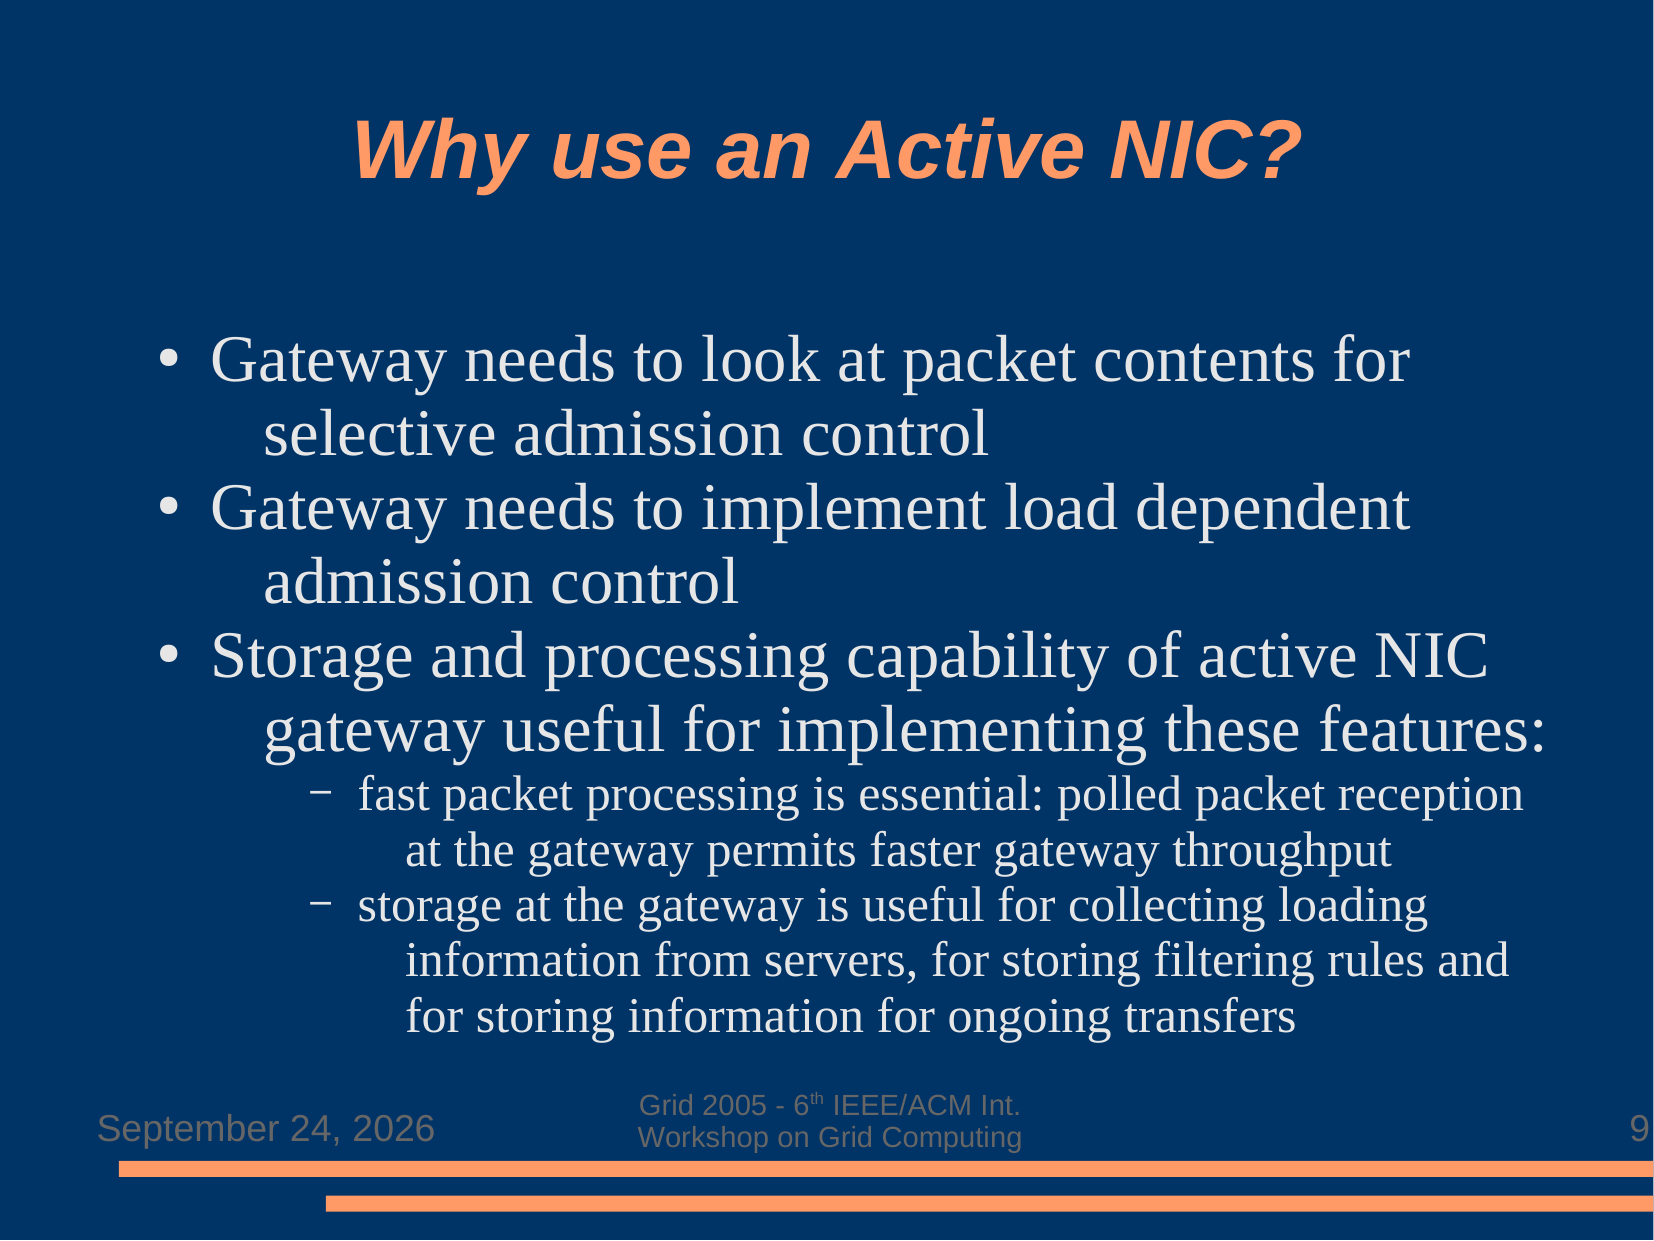

# Why use an Active NIC?
Gateway needs to look at packet contents for selective admission control
Gateway needs to implement load dependent admission control
Storage and processing capability of active NIC gateway useful for implementing these features:
fast packet processing is essential: polled packet reception at the gateway permits faster gateway throughput
storage at the gateway is useful for collecting loading information from servers, for storing filtering rules and for storing information for ongoing transfers